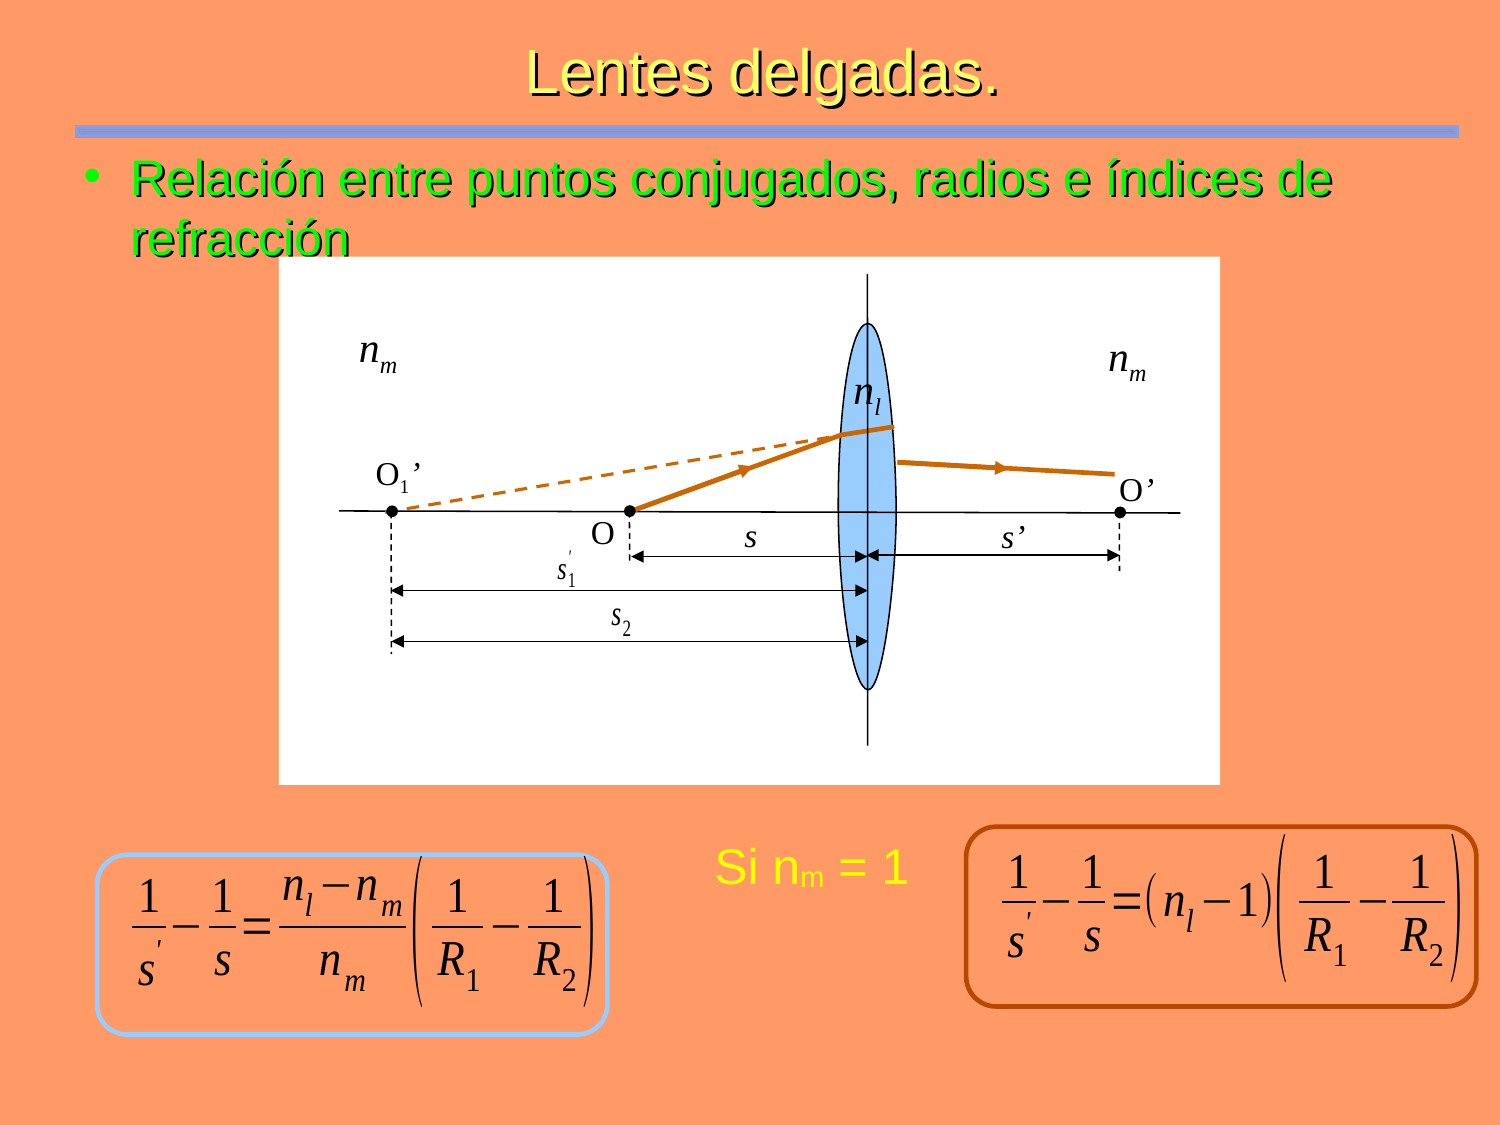

Lentes delgadas.
Relación entre puntos conjugados, radios e índices de refracción
s
nm
nm
nl
O1’
O’
O
s’
Si nm = 1